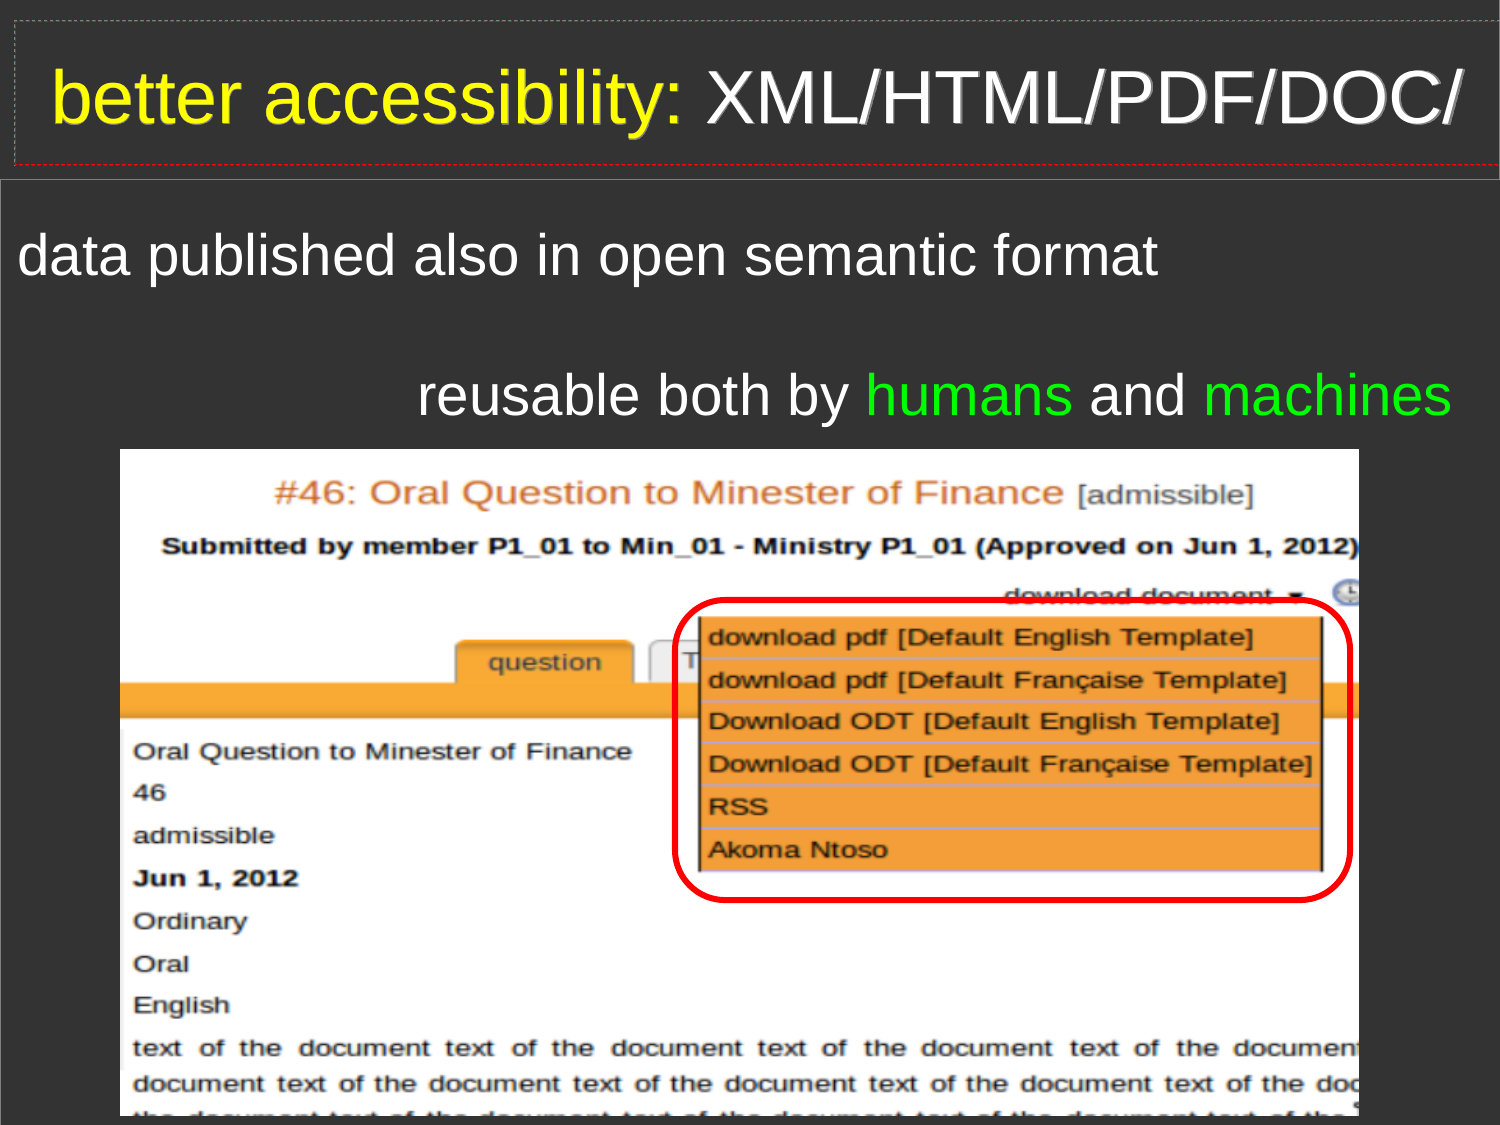

# better accessibility: XML/HTML/PDF/DOC/
data published also in open semantic format
reusable both by humans and machines